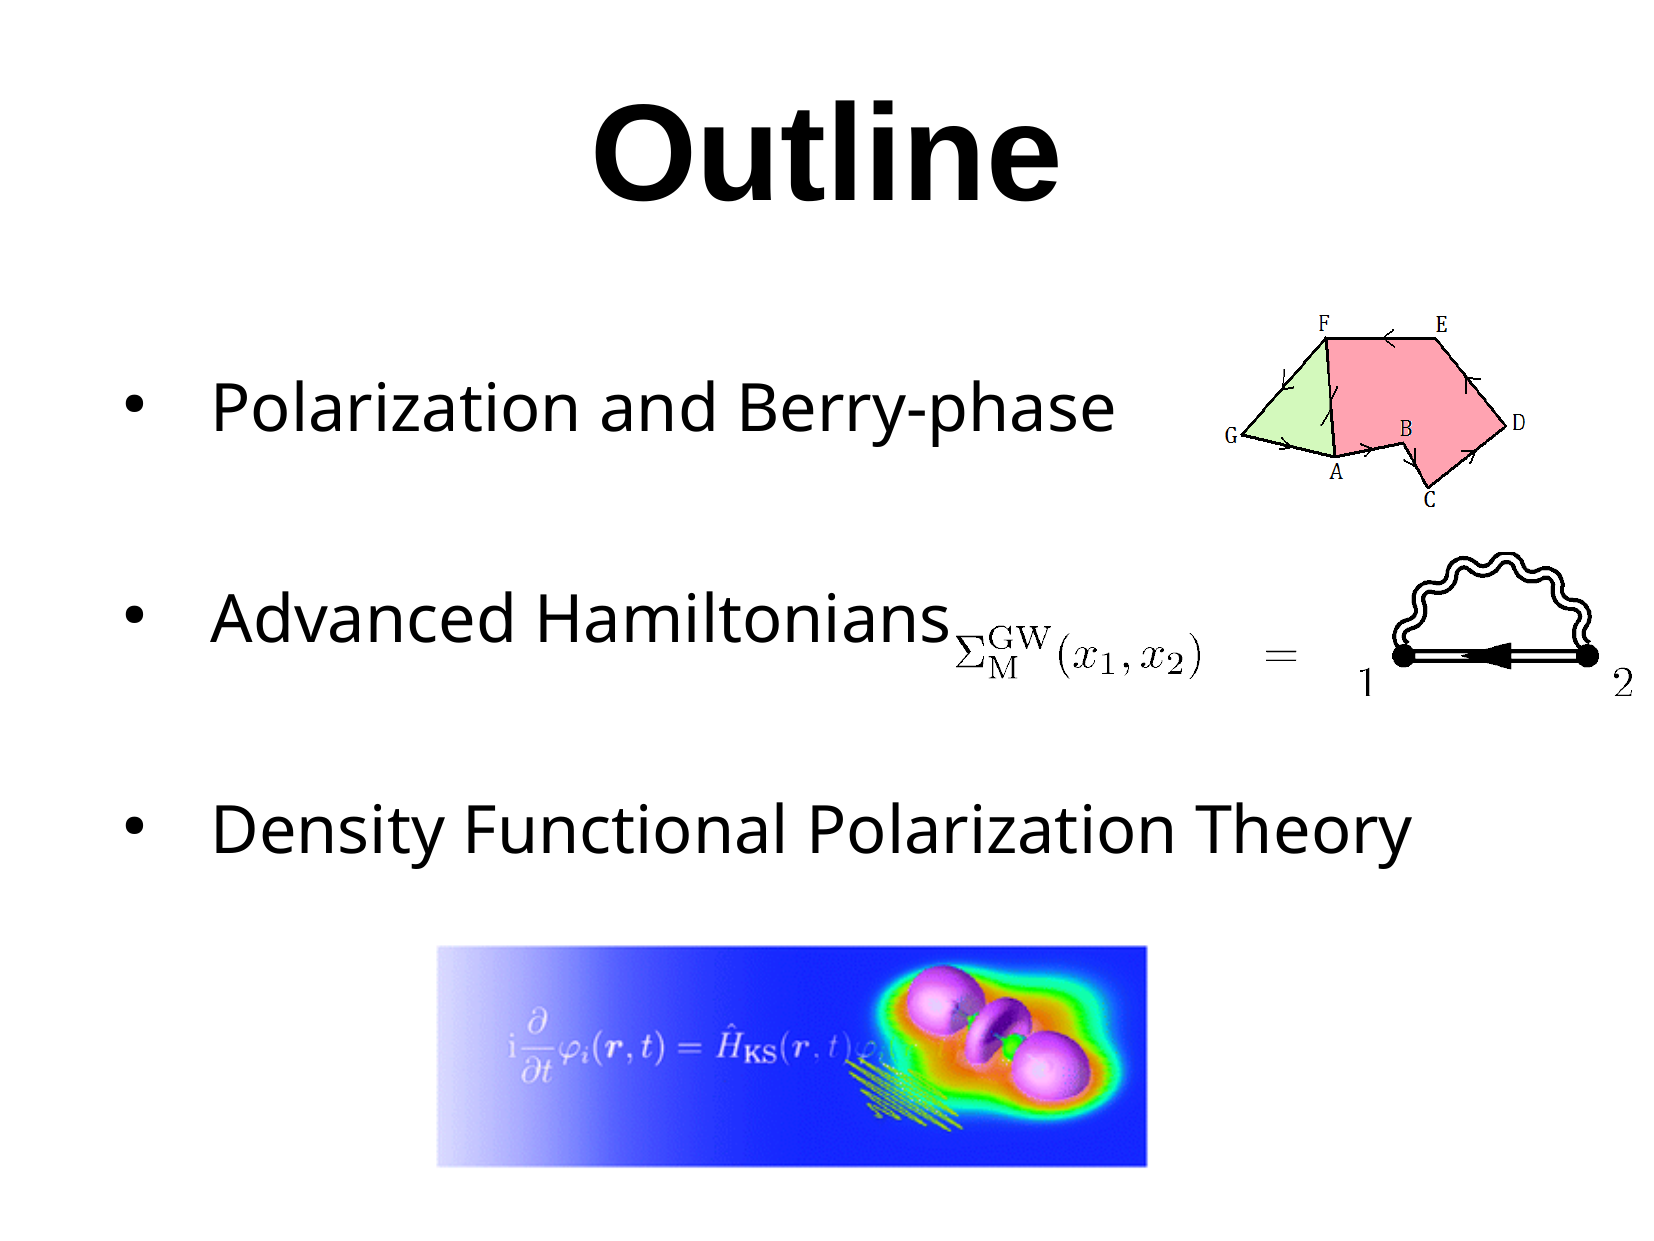

# Outline
 Polarization and Berry-phase
 Advanced Hamiltonians
 Density Functional Polarization Theory